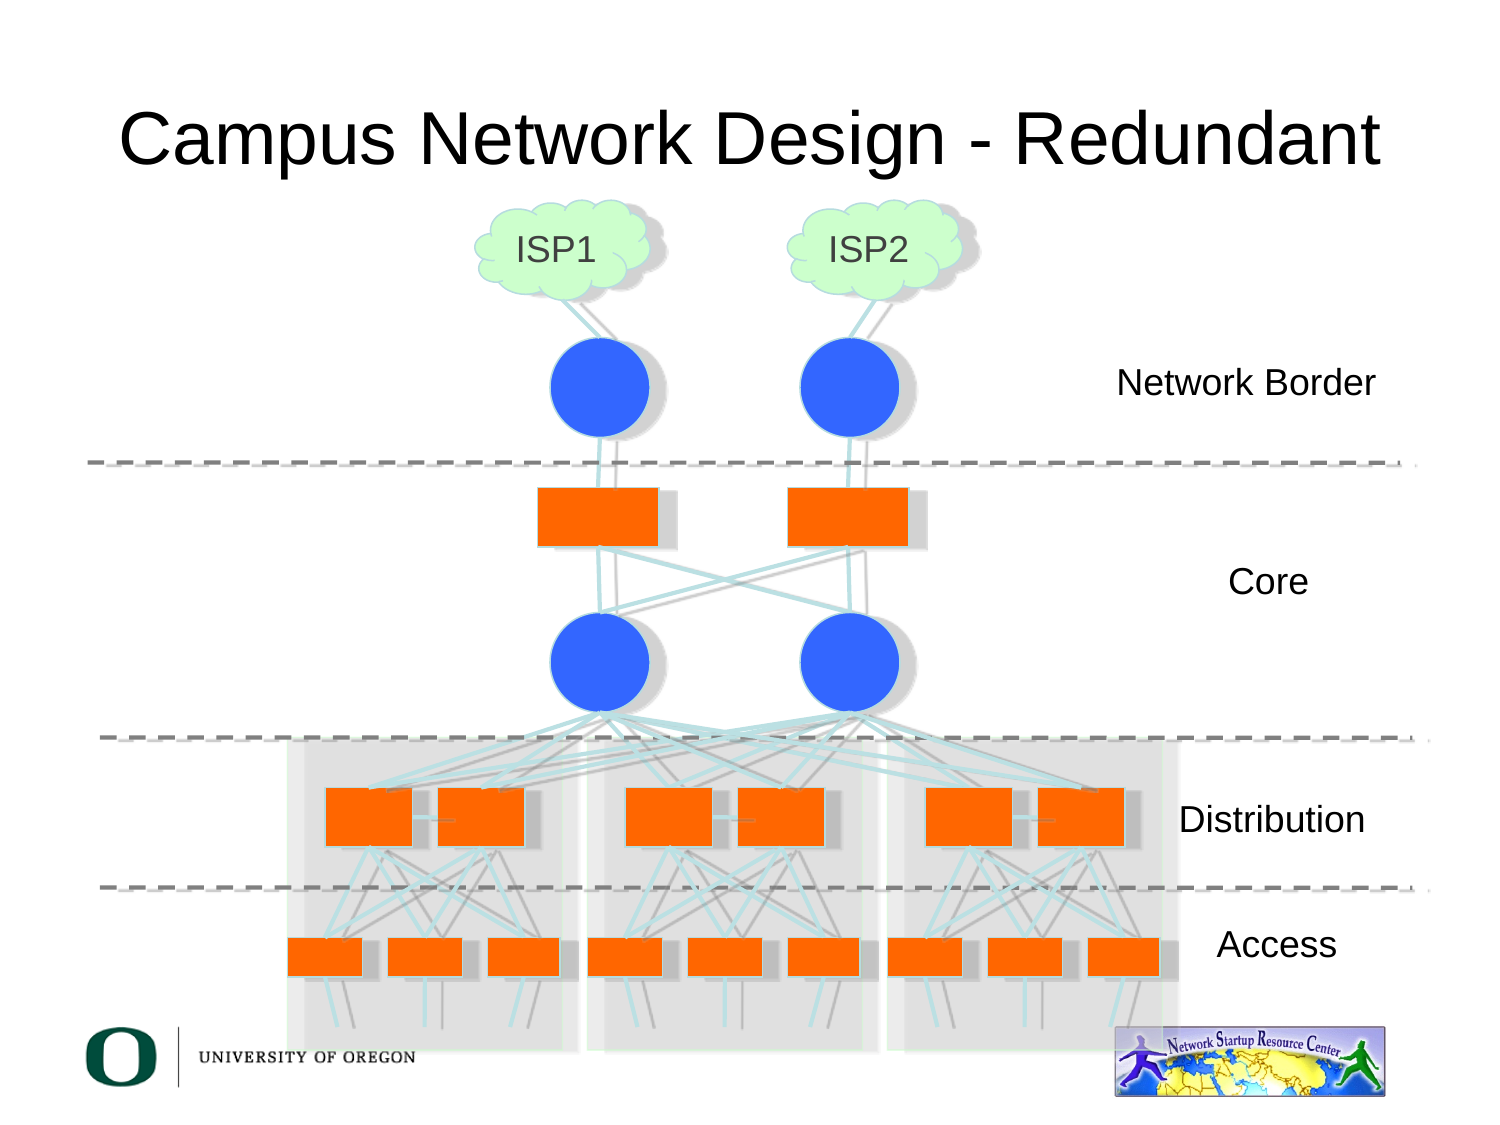

# Campus Network Design - Redundant
ISP1
ISP2
Network Border
Core
Distribution
Access